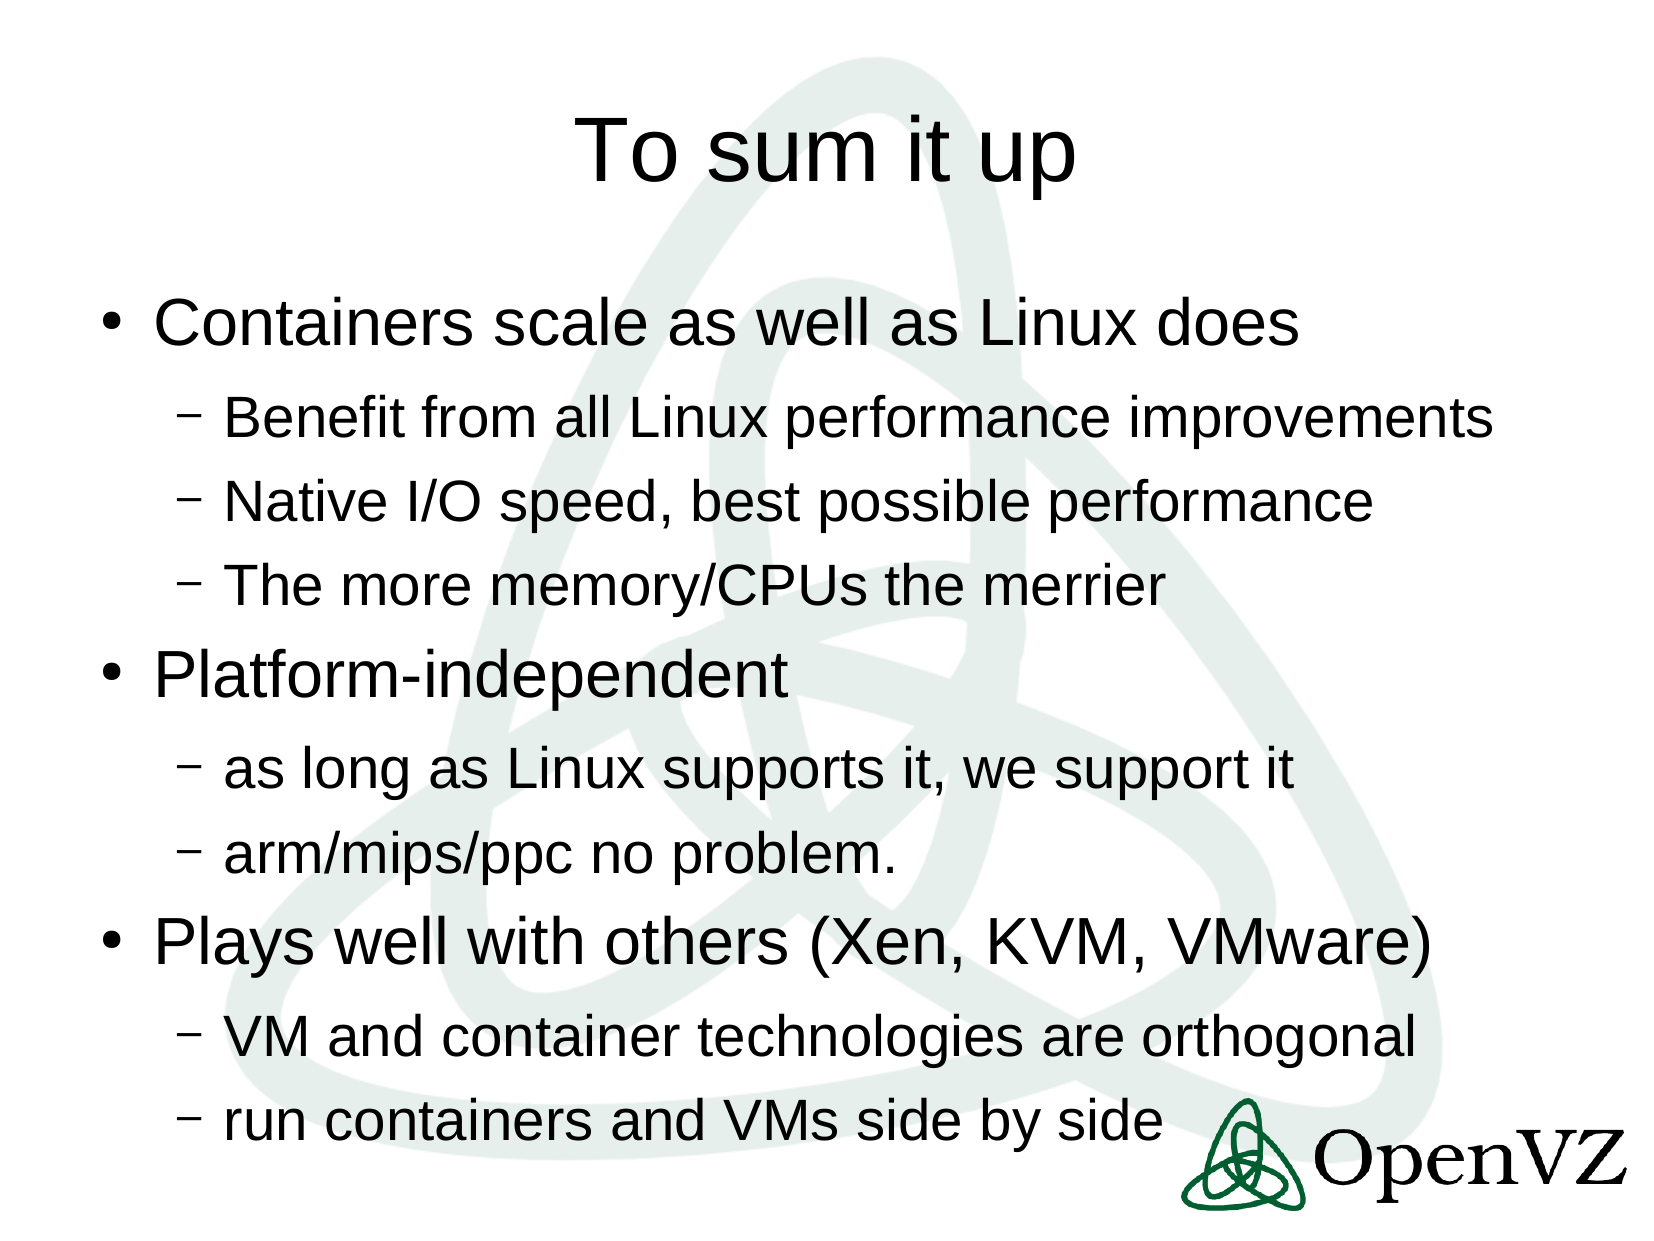

# To sum it up
Containers scale as well as Linux does
Benefit from all Linux performance improvements
Native I/O speed, best possible performance
The more memory/CPUs the merrier
Platform-independent
as long as Linux supports it, we support it
arm/mips/ppc no problem.
Plays well with others (Xen, KVM, VMware)
VM and container technologies are orthogonal
run containers and VMs side by side